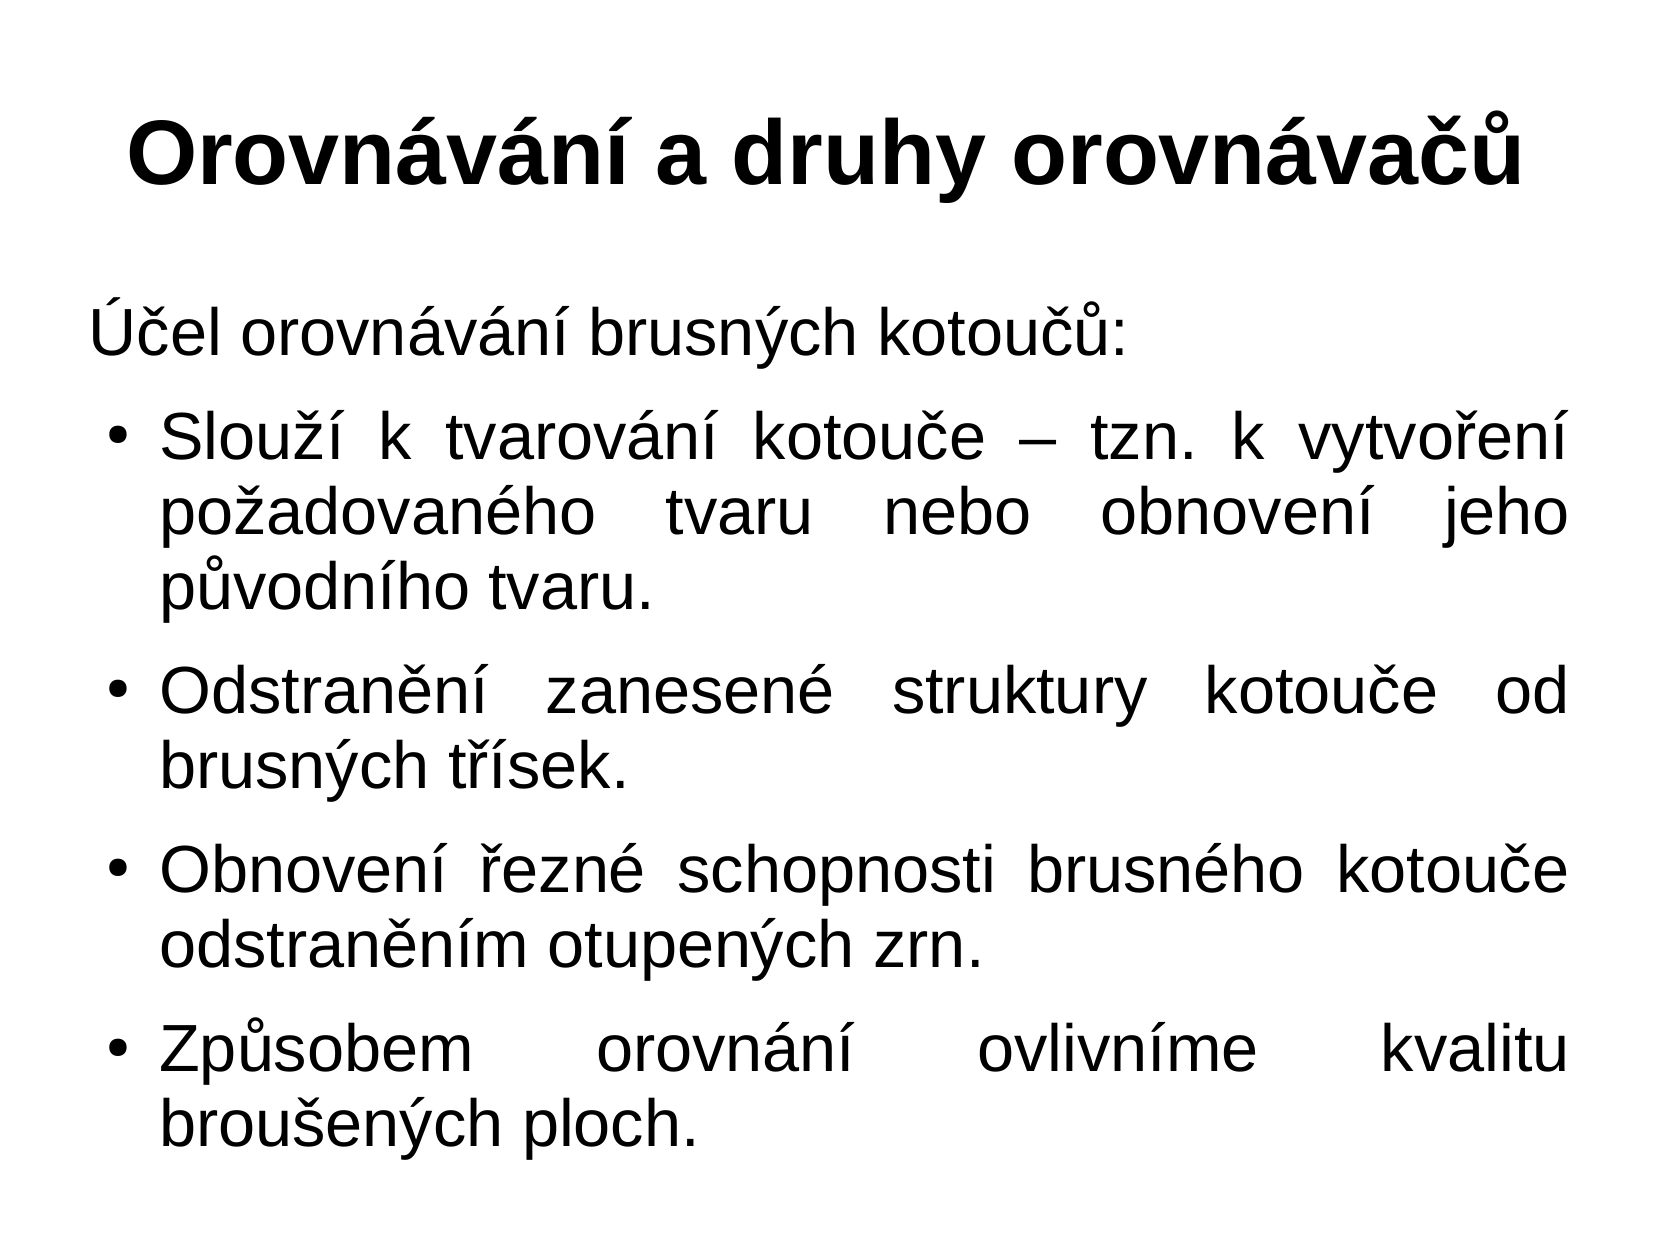

# Orovnávání a druhy orovnávačů
Účel orovnávání brusných kotoučů:
Slouží k tvarování kotouče – tzn. k vytvoření požadovaného tvaru nebo obnovení jeho původního tvaru.
Odstranění zanesené struktury kotouče od brusných třísek.
Obnovení řezné schopnosti brusného kotouče odstraněním otupených zrn.
Způsobem orovnání ovlivníme kvalitu broušených ploch.